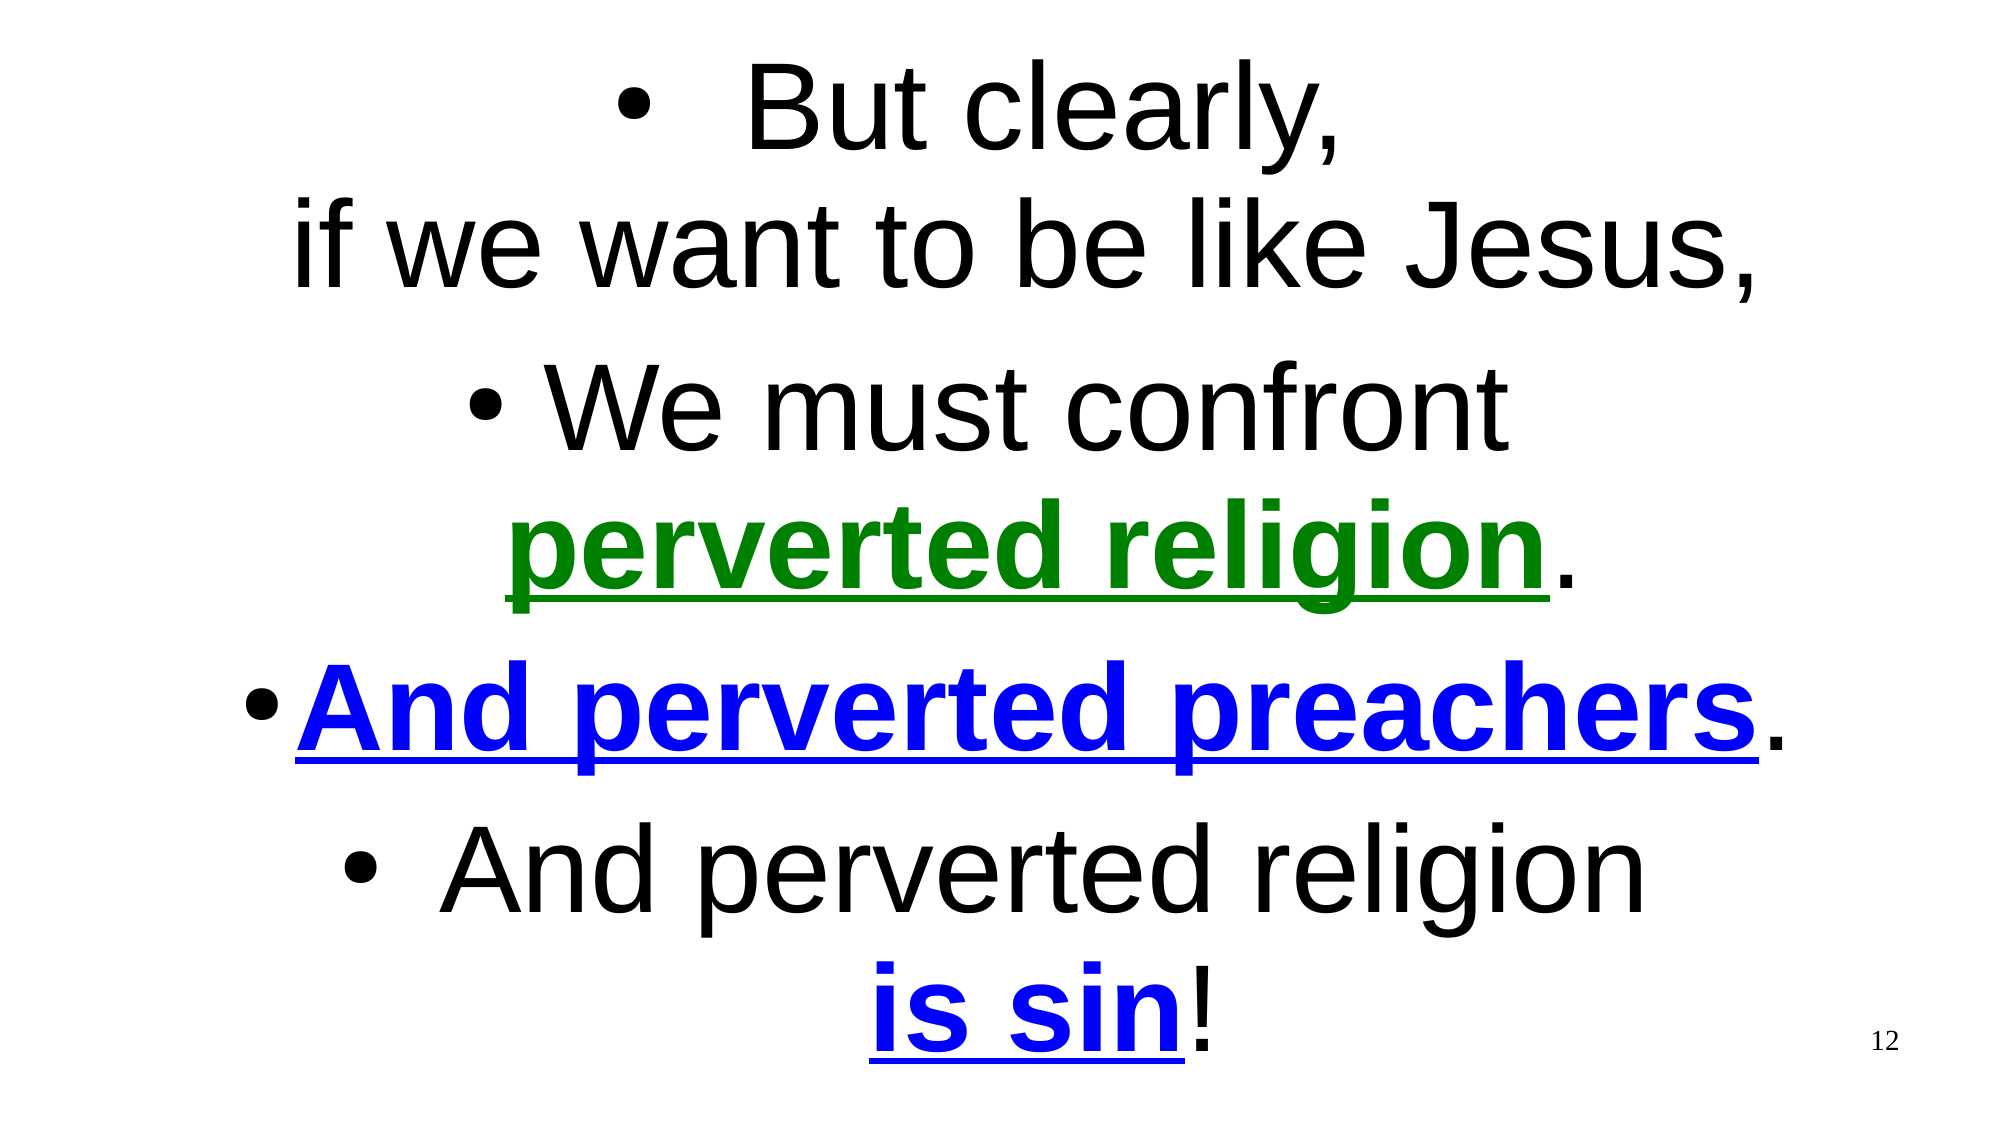

# But clearly, if we want to be like Jesus,
We must confront
perverted religion.
And perverted preachers.
 And perverted religion
is sin!
12